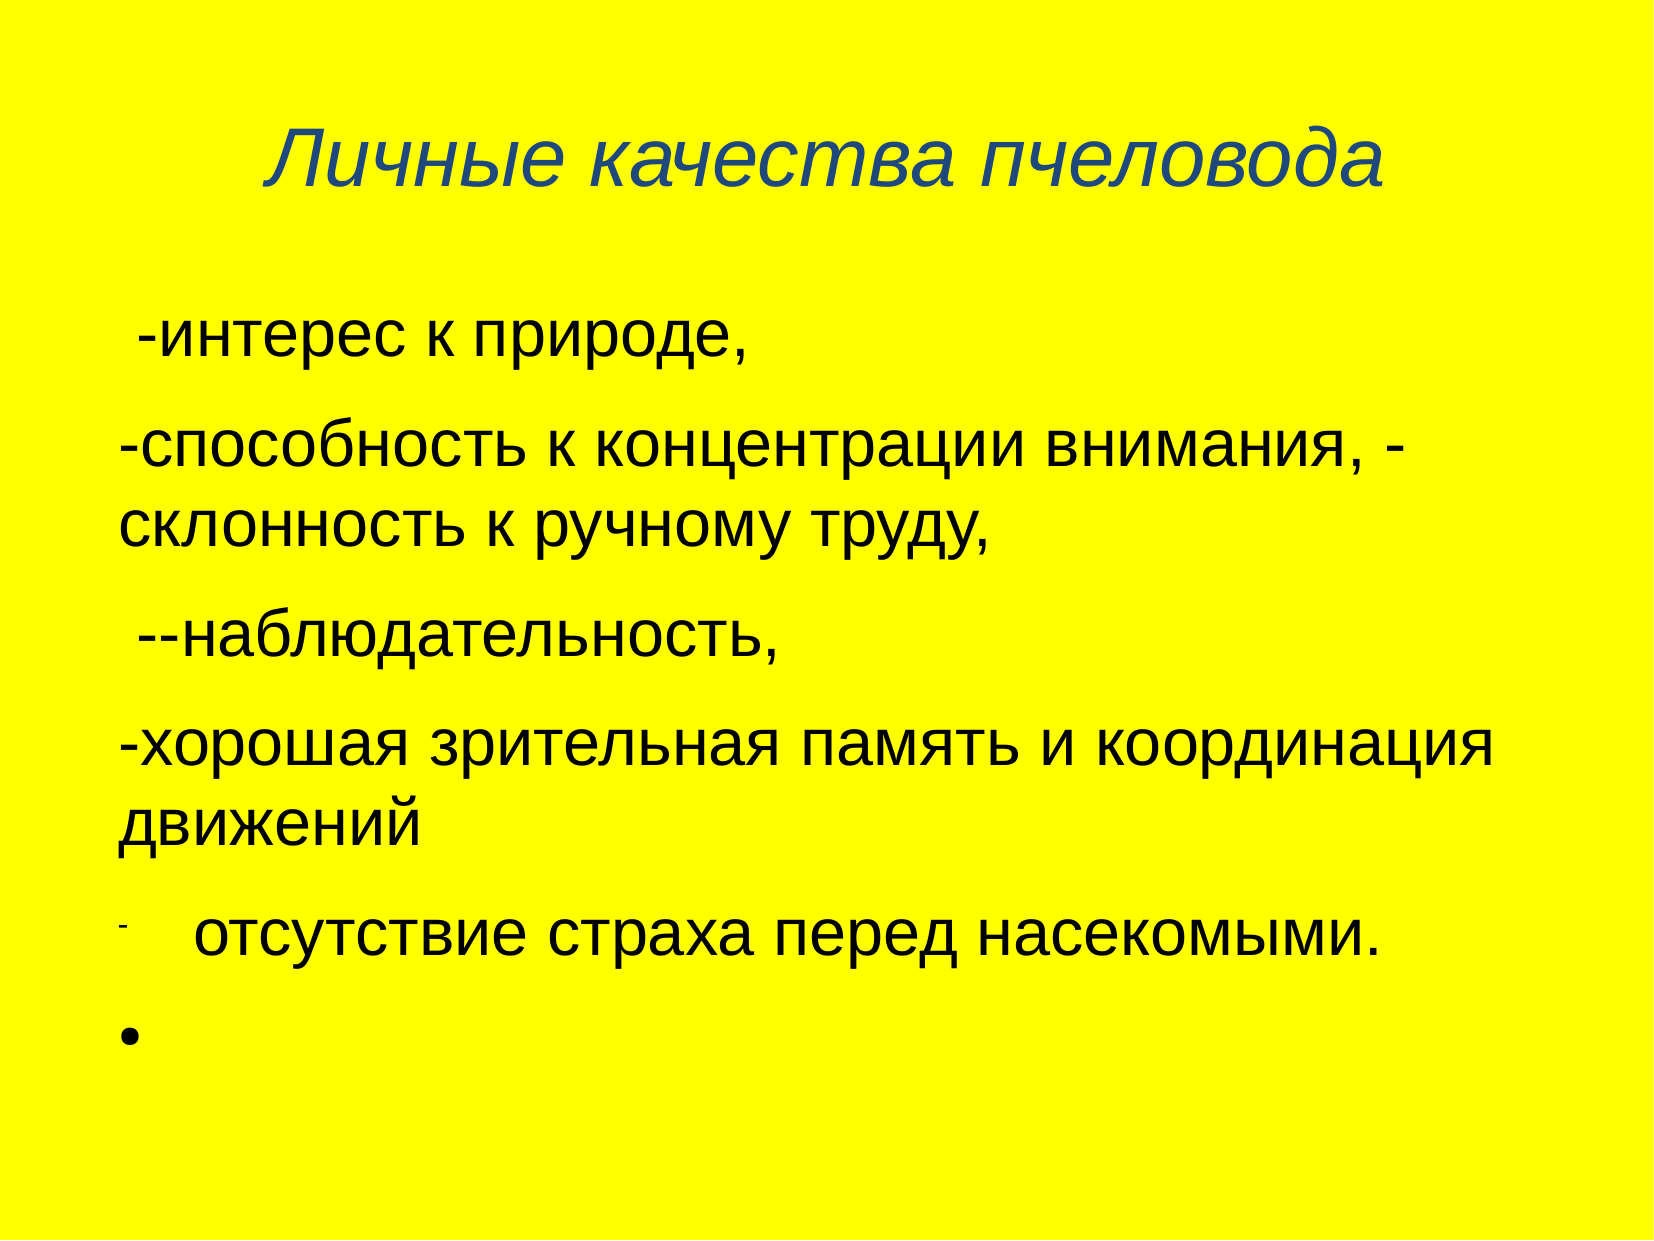

# Личные качества пчеловода
 -интерес к природе,
-способность к концентрации внимания, -склонность к ручному труду,
 --наблюдательность,
-хорошая зрительная память и координация движений
отсутствие страха перед насекомыми.